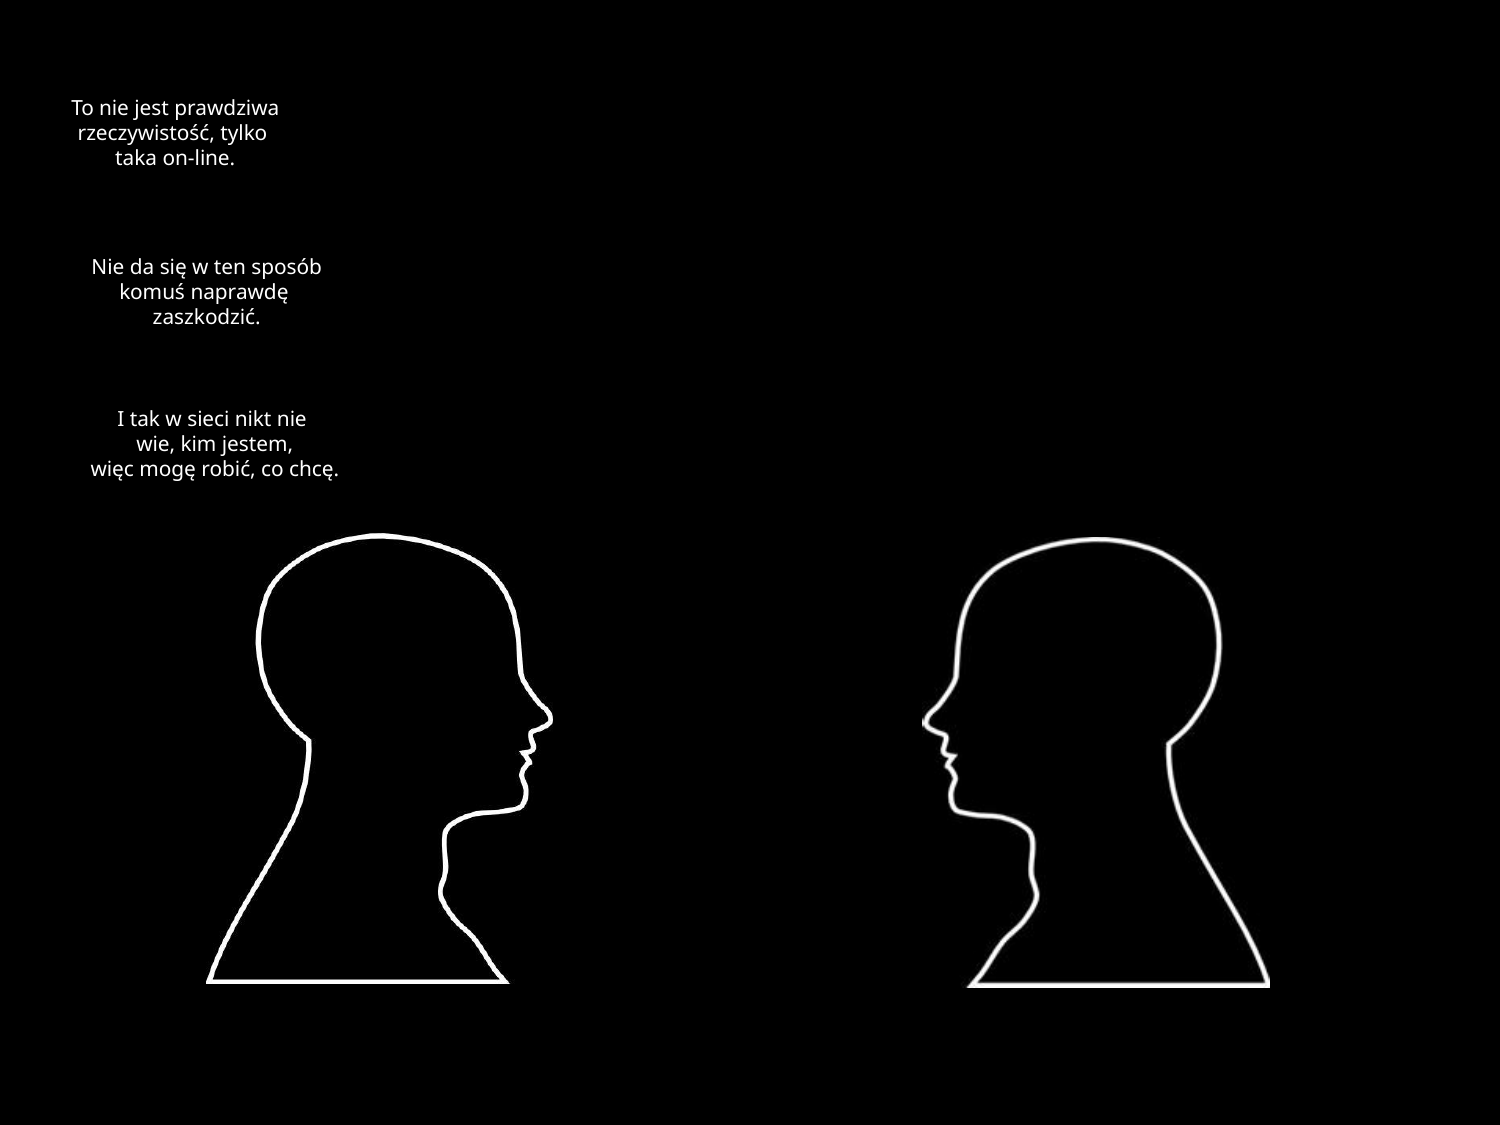

To nie jest prawdziwa
rzeczywistość, tylko
taka on-line.
Nie da się w ten sposób
komuś naprawdę
zaszkodzić.
I tak w sieci nikt nie
wie, kim jestem,
więc mogę robić, co chcę.